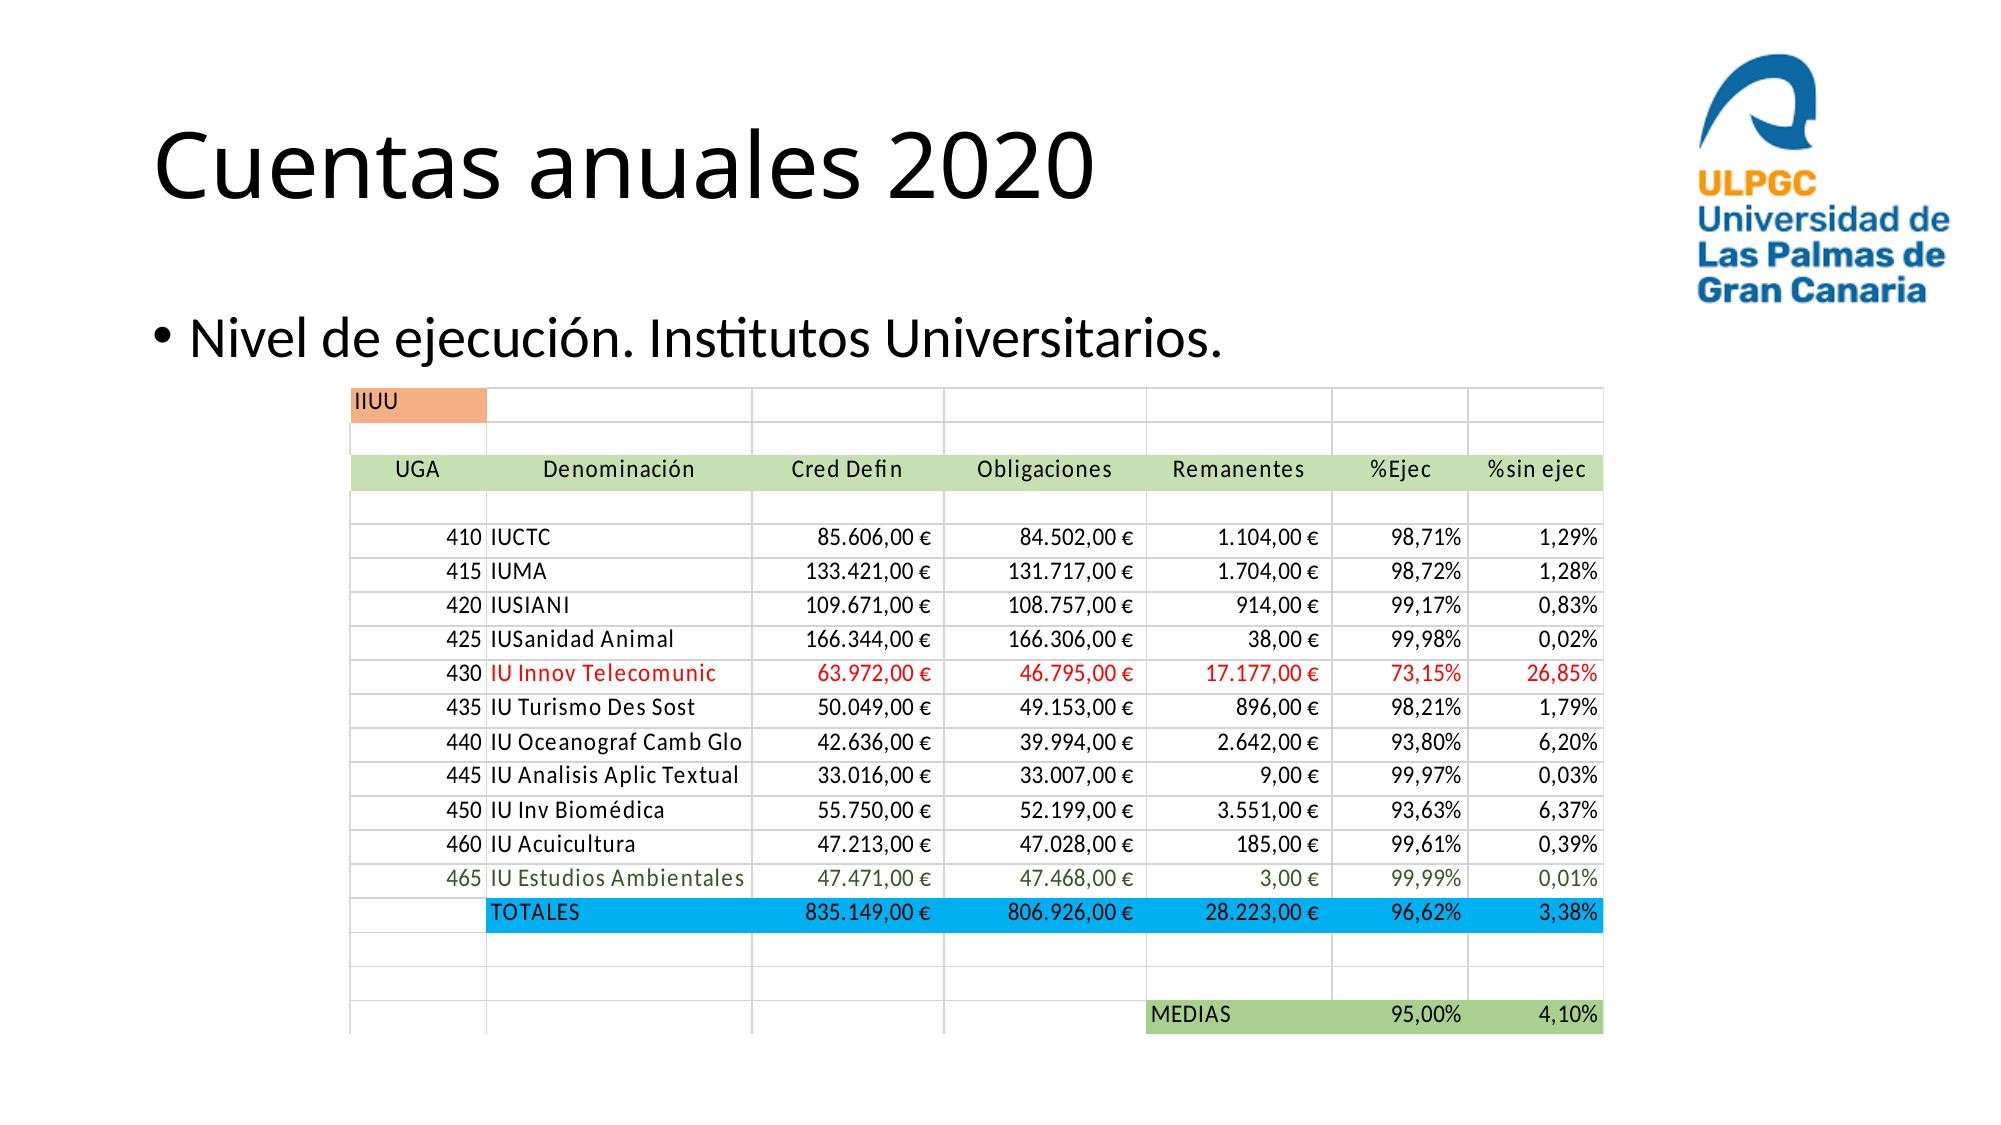

# Cuentas anuales 2020
Nivel de ejecución. Institutos Universitarios.